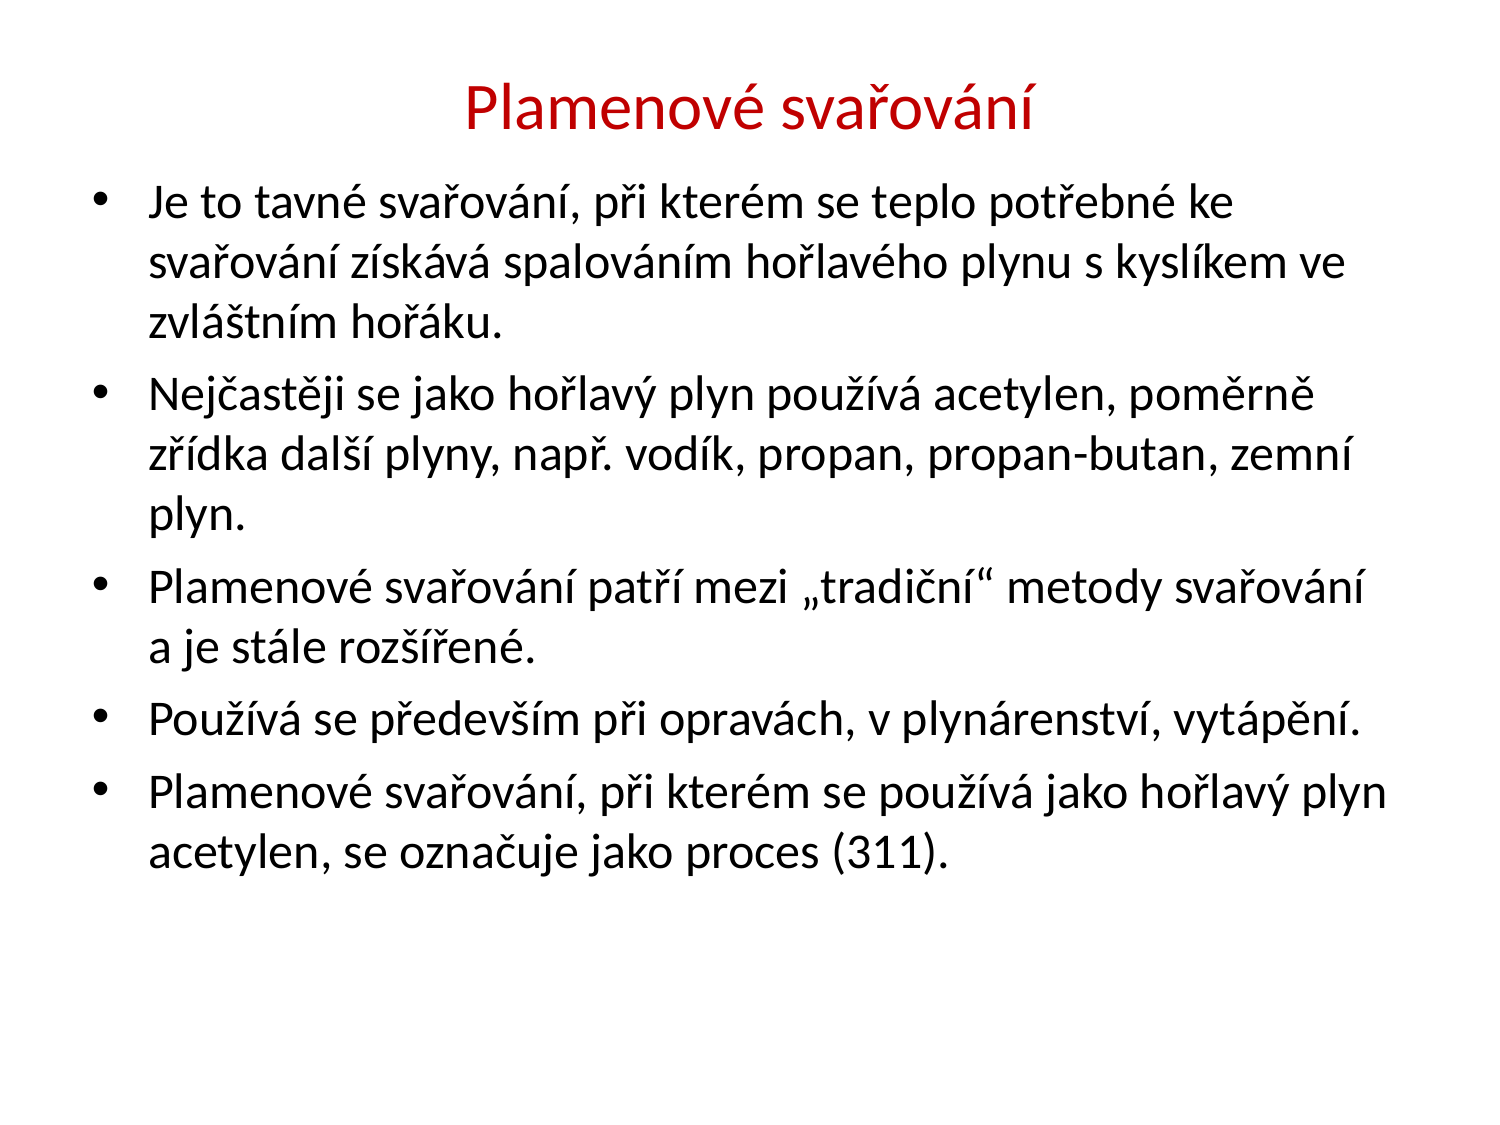

# Plamenové svařování
Je to tavné svařování, při kterém se teplo potřebné ke svařování získává spalováním hořlavého plynu s kyslíkem ve zvláštním hořáku.
Nejčastěji se jako hořlavý plyn používá acetylen, poměrně zřídka další plyny, např. vodík, propan, propan-butan, zemní plyn.
Plamenové svařování patří mezi „tradiční“ metody svařování
a je stále rozšířené.
Používá se především při opravách, v plynárenství, vytápění.
Plamenové svařování, při kterém se používá jako hořlavý plyn acetylen, se označuje jako proces (311).